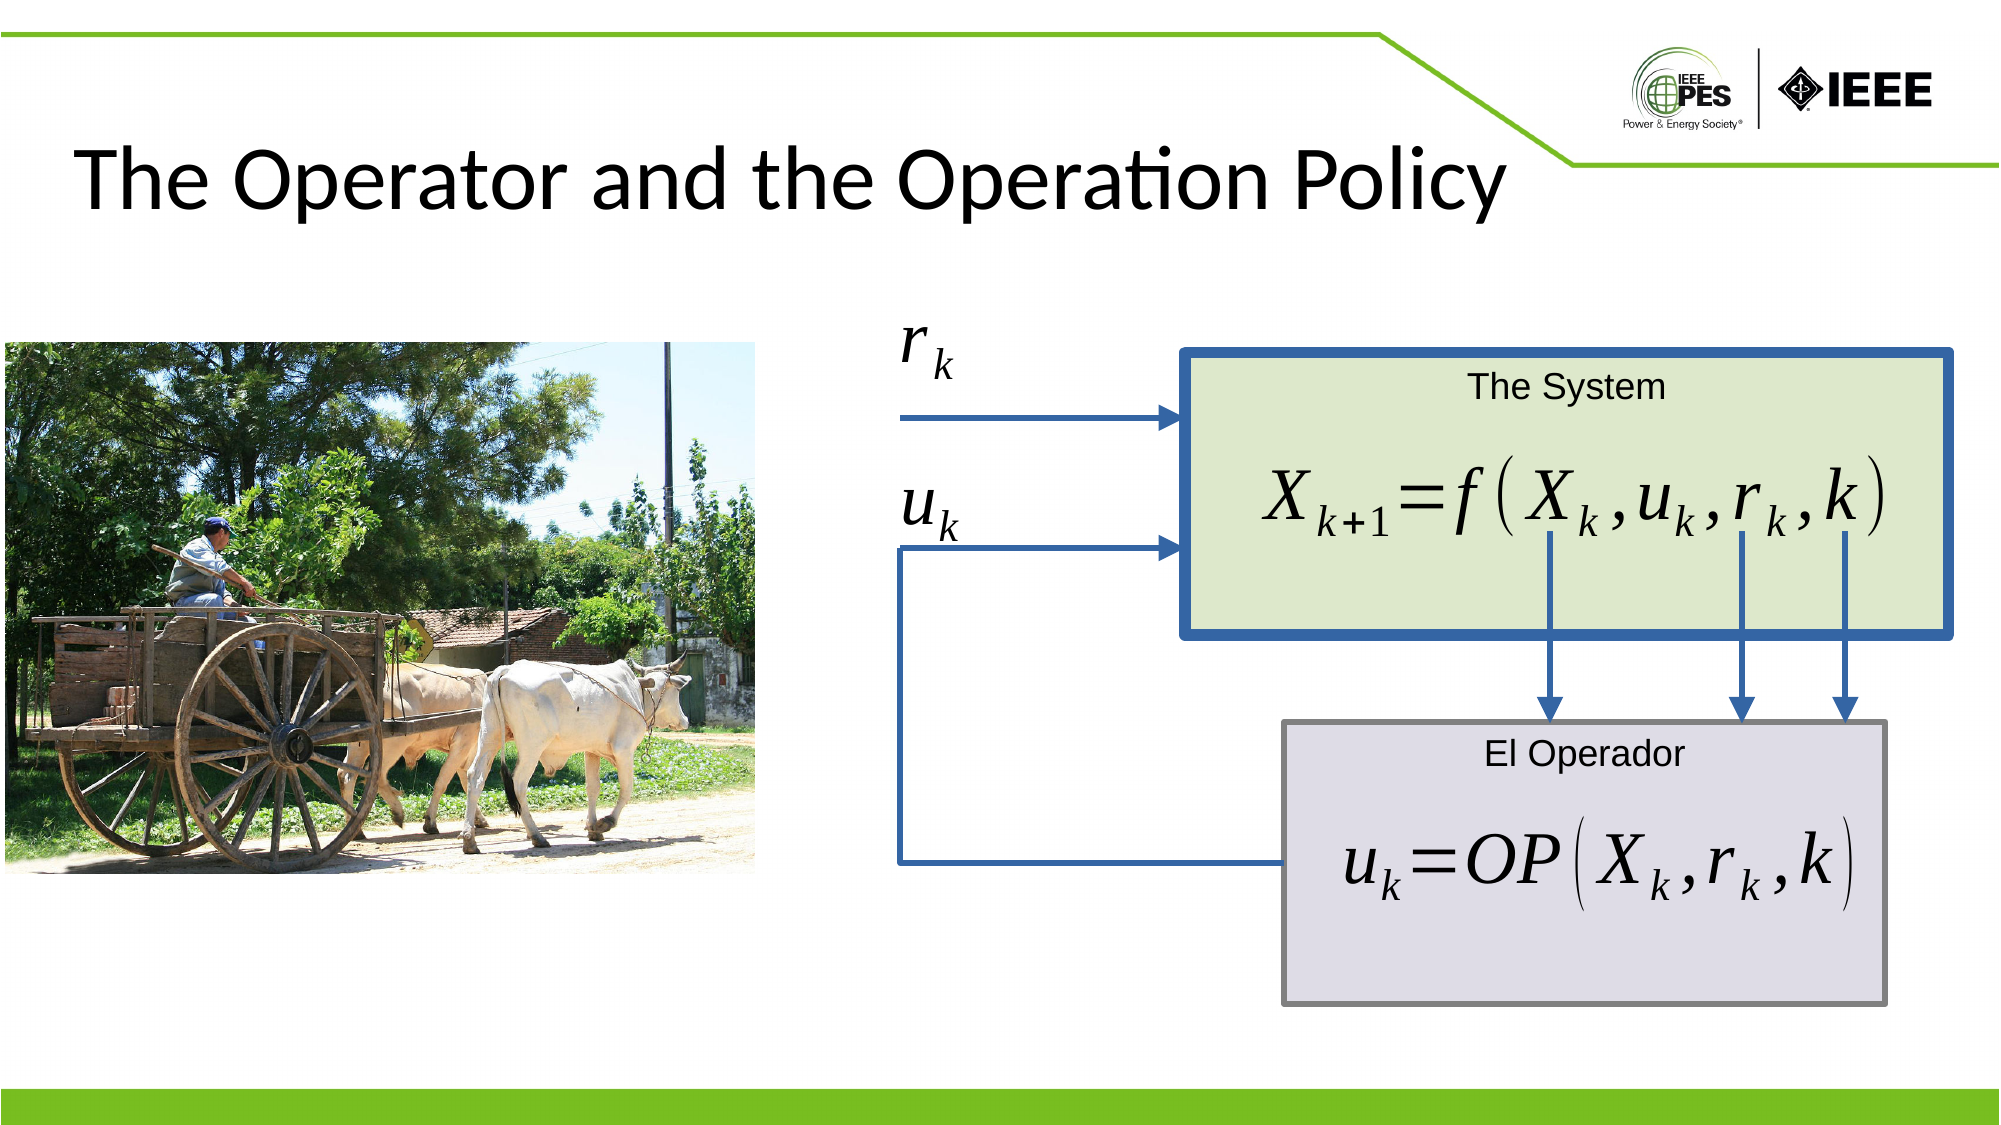

# The Operator and the Operation Policy
The System
El Operador